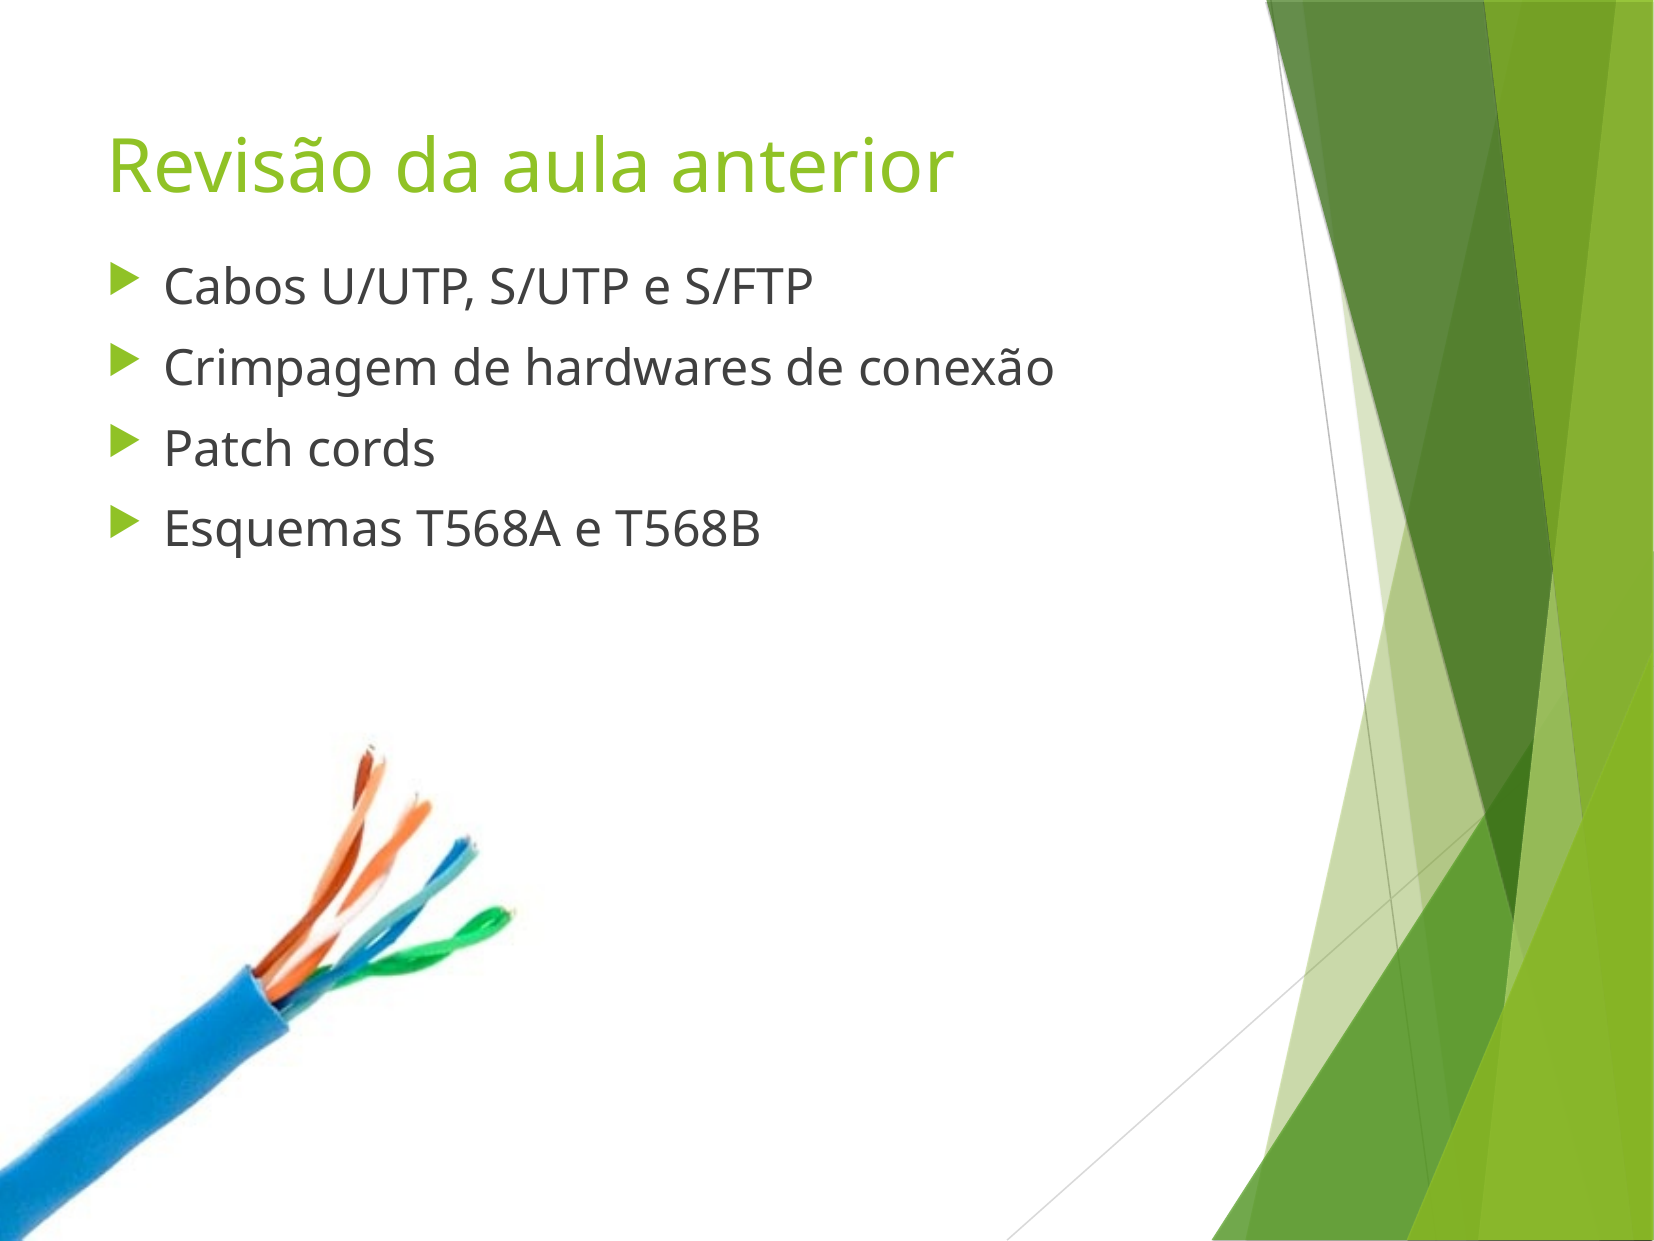

# Revisão da aula anterior
Cabos U/UTP, S/UTP e S/FTP
Crimpagem de hardwares de conexão
Patch cords
Esquemas T568A e T568B